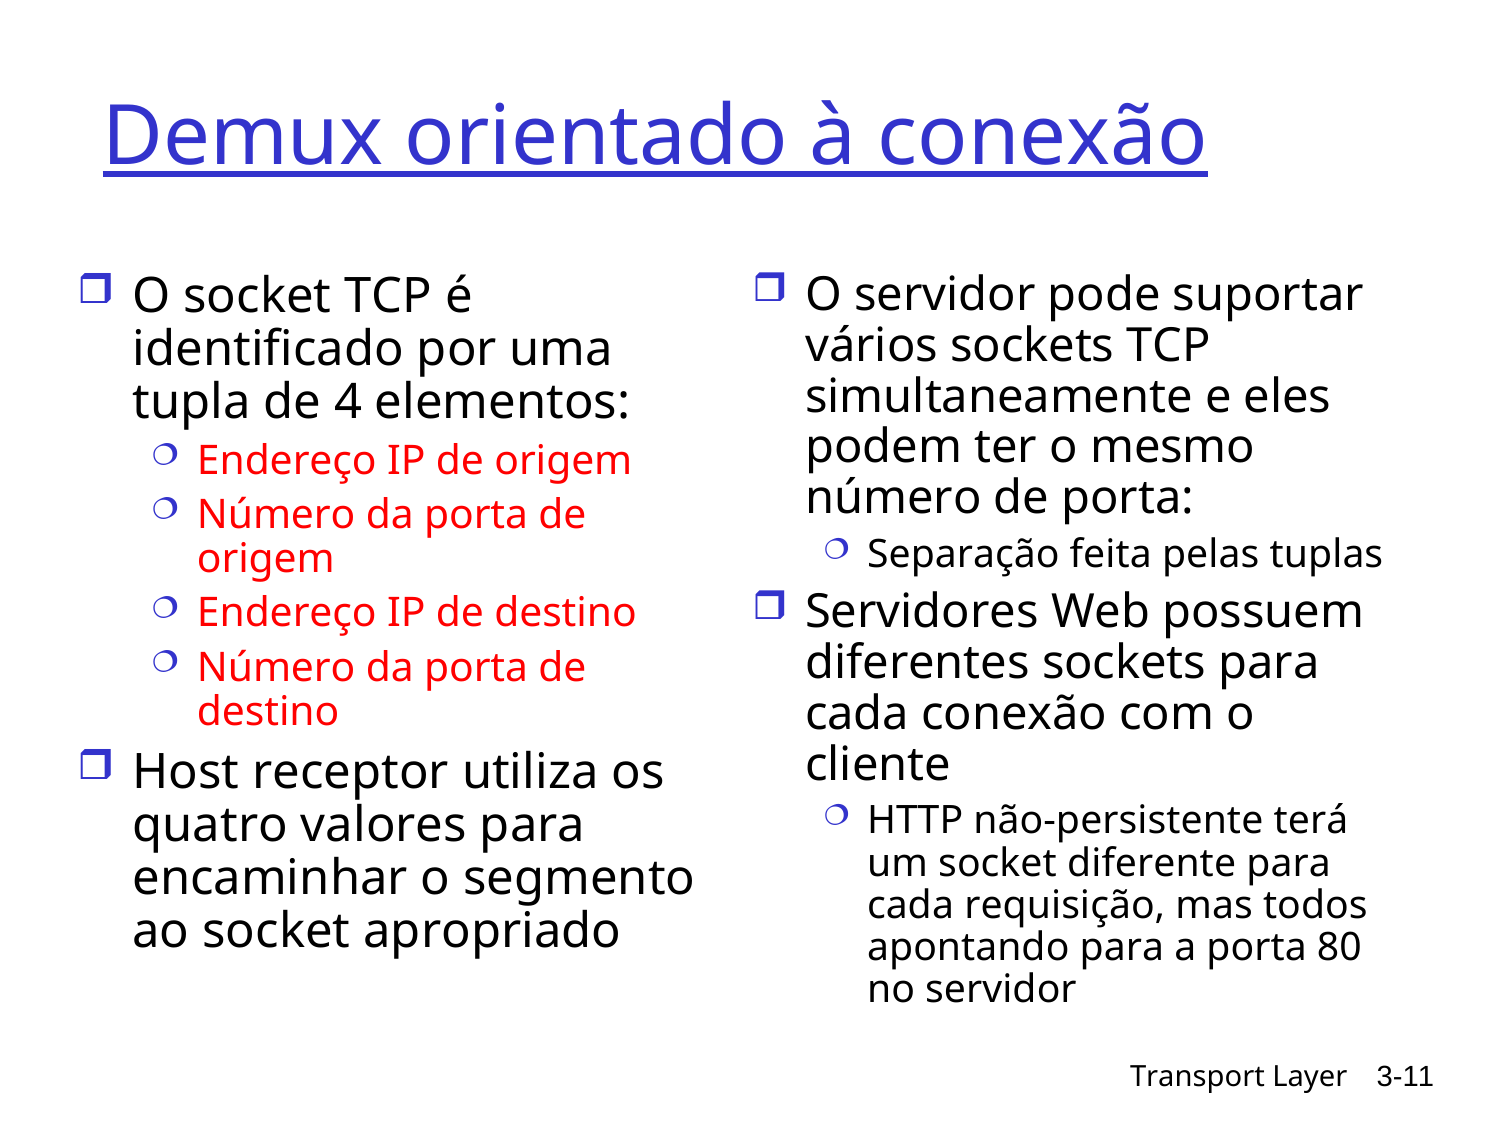

# Demux orientado à conexão
O socket TCP é identificado por uma tupla de 4 elementos:
Endereço IP de origem
Número da porta de origem
Endereço IP de destino
Número da porta de destino
Host receptor utiliza os quatro valores para encaminhar o segmento ao socket apropriado
O servidor pode suportar vários sockets TCP simultaneamente e eles podem ter o mesmo número de porta:
Separação feita pelas tuplas
Servidores Web possuem diferentes sockets para cada conexão com o cliente
HTTP não-persistente terá um socket diferente para cada requisição, mas todos apontando para a porta 80 no servidor
Transport Layer